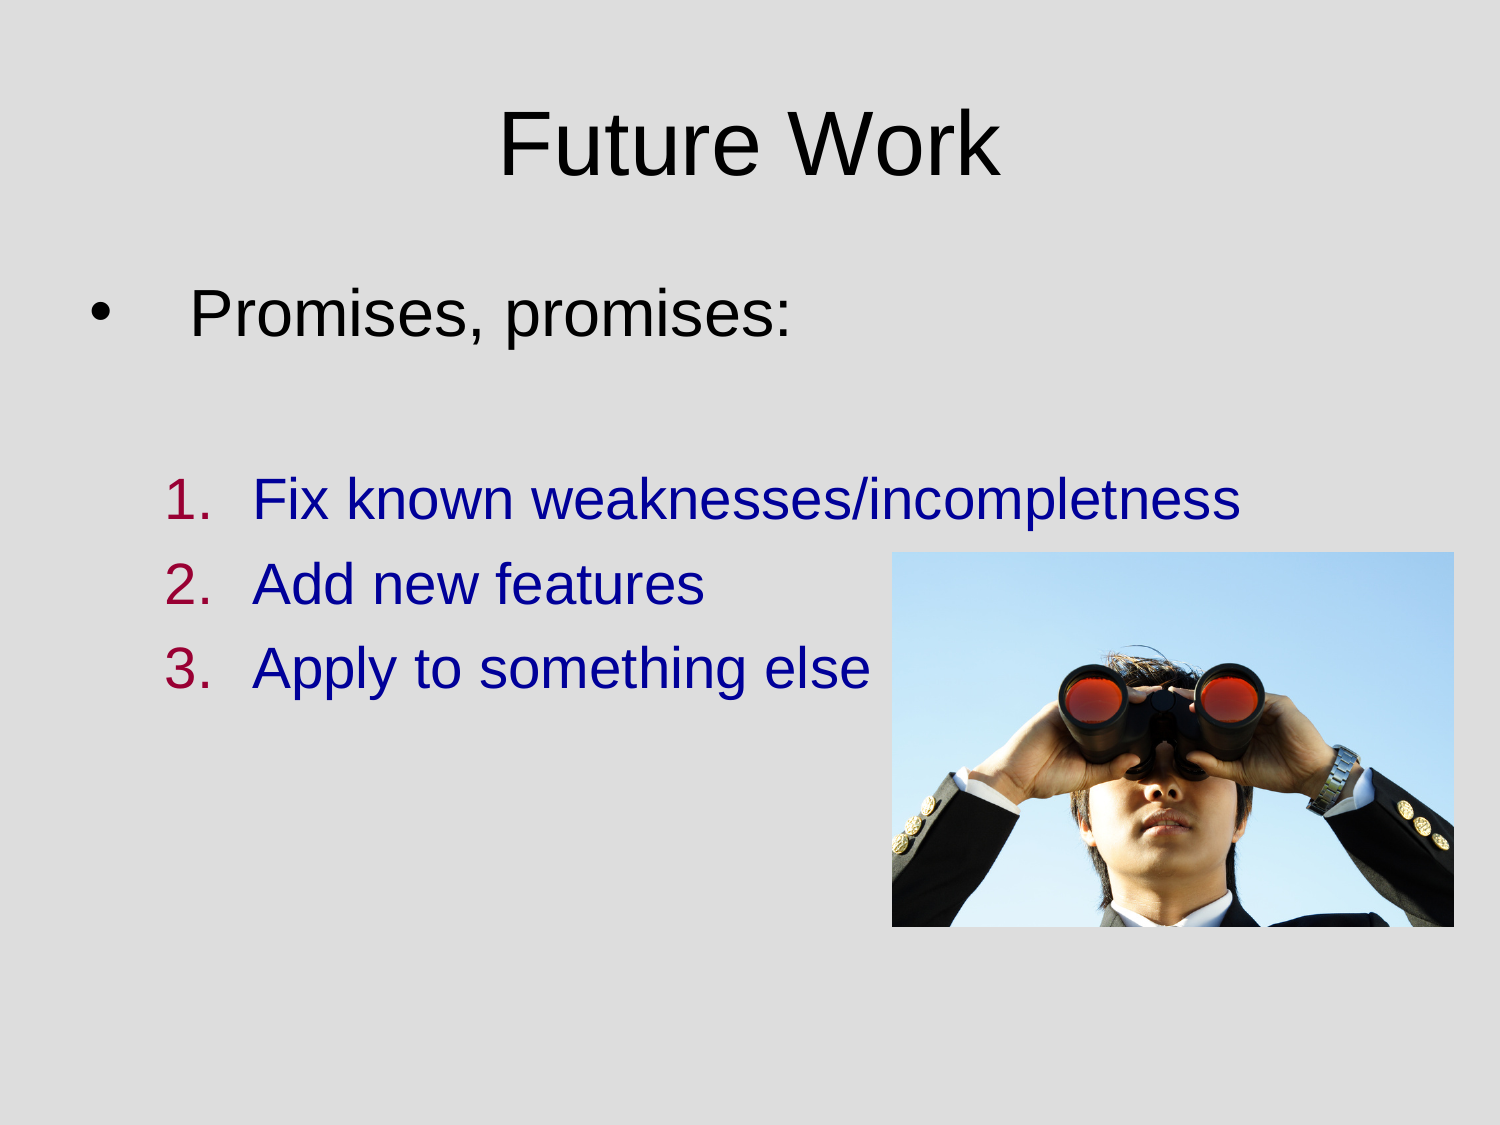

# Future Work
Promises, promises:
Fix known weaknesses/incompletness
Add new features
Apply to something else